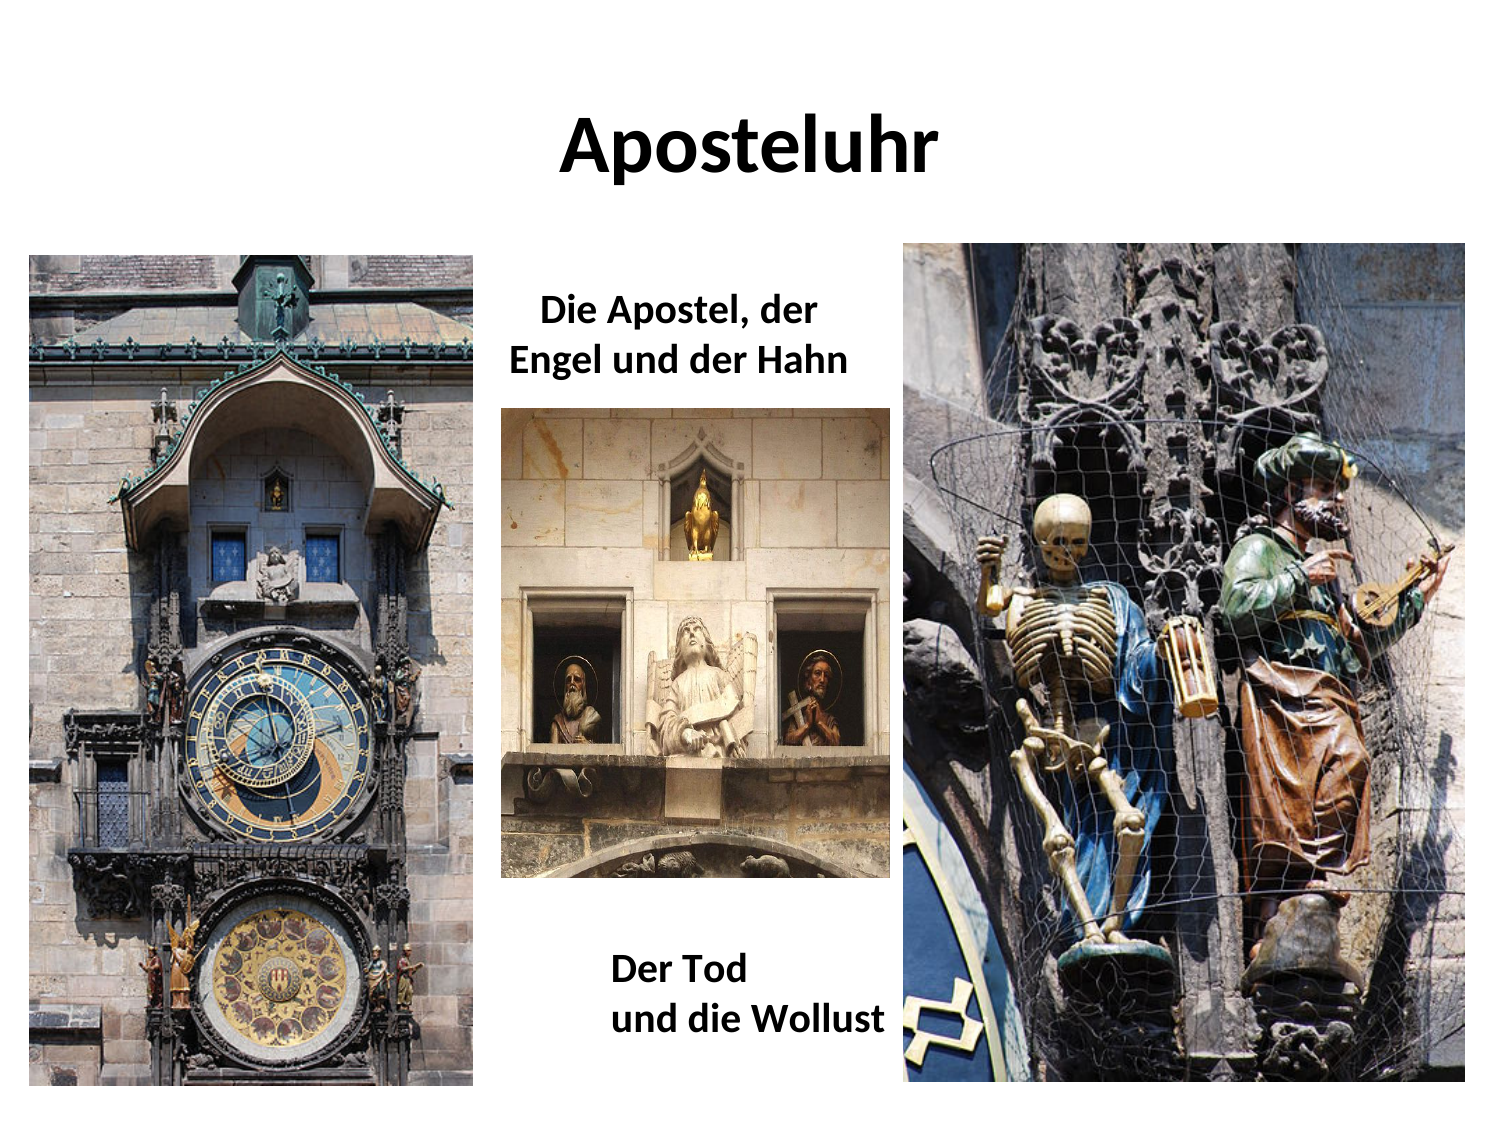

# Aposteluhr
Die Apostel, der Engel und der Hahn
Der Tod
und die Wollust